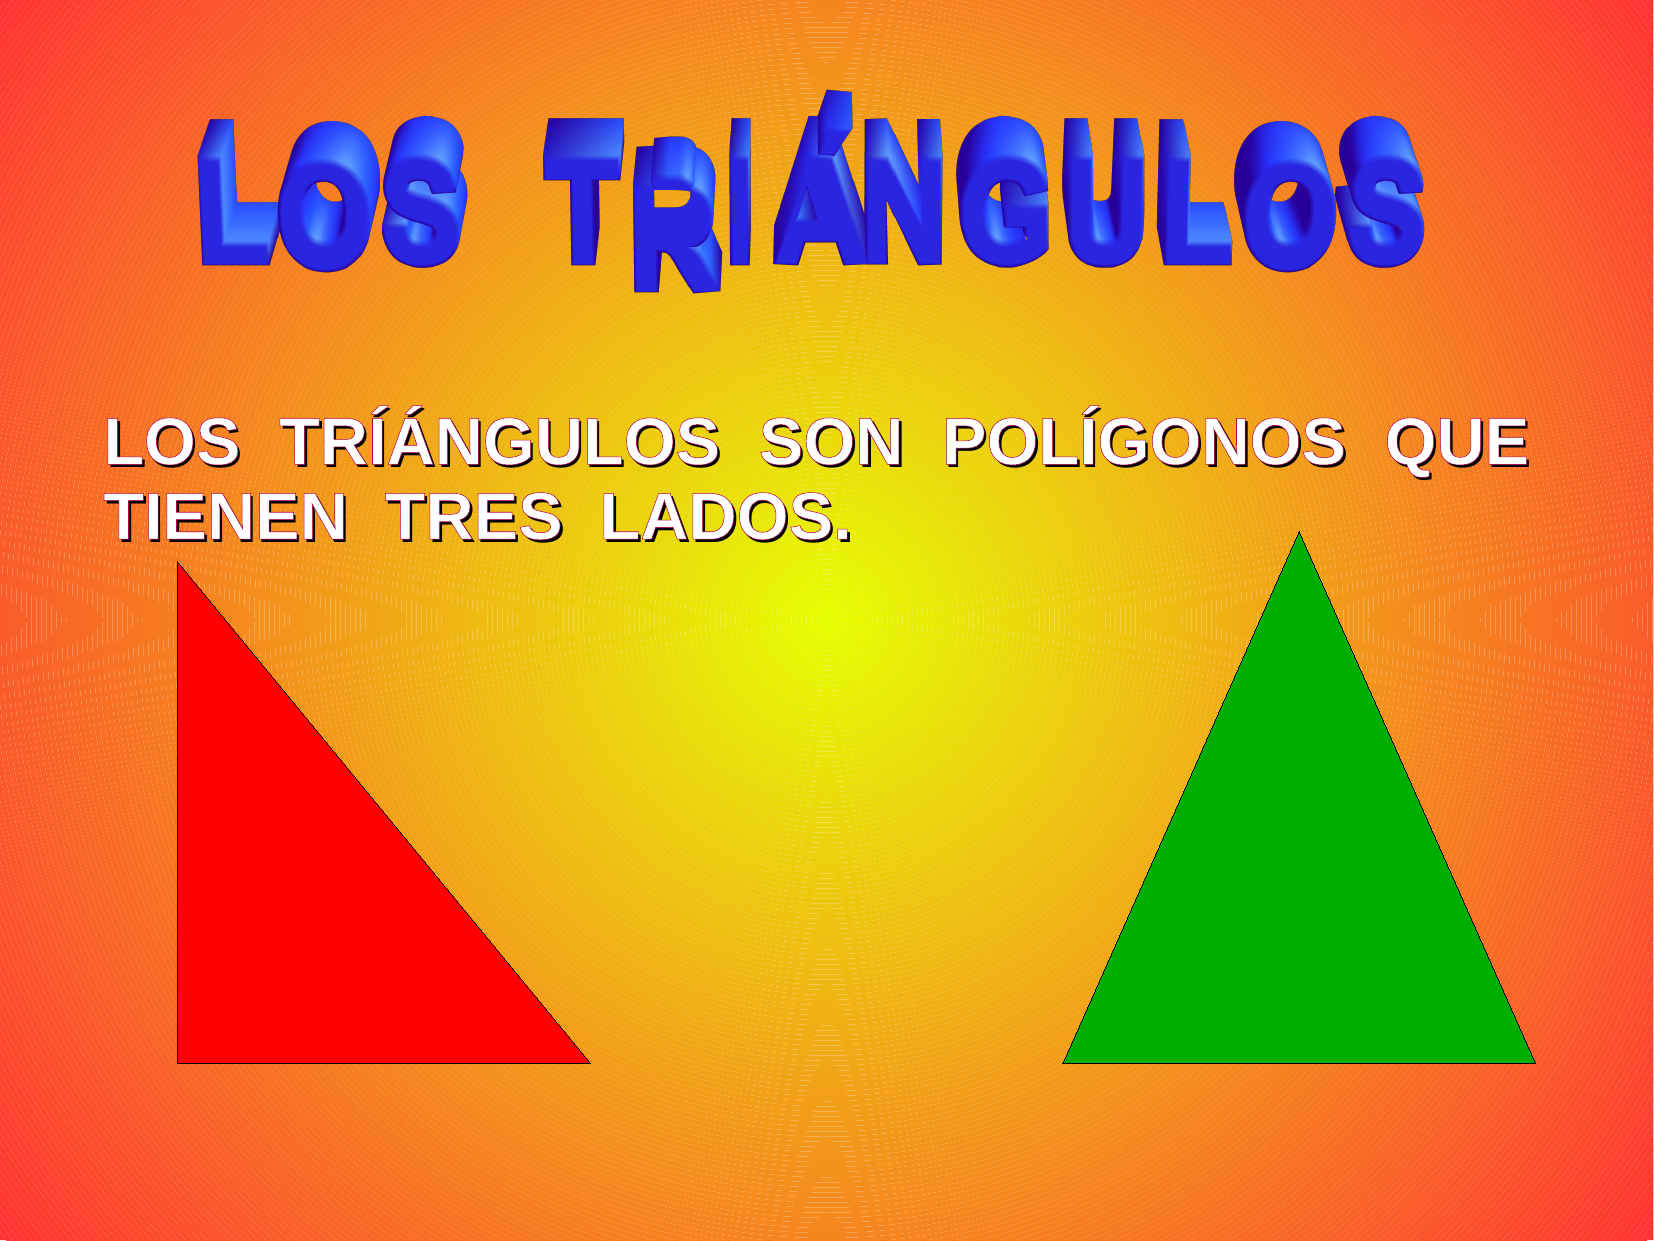

LOS TRÍÁNGULOS SON POLÍGONOS QUE TIENEN TRES LADOS.